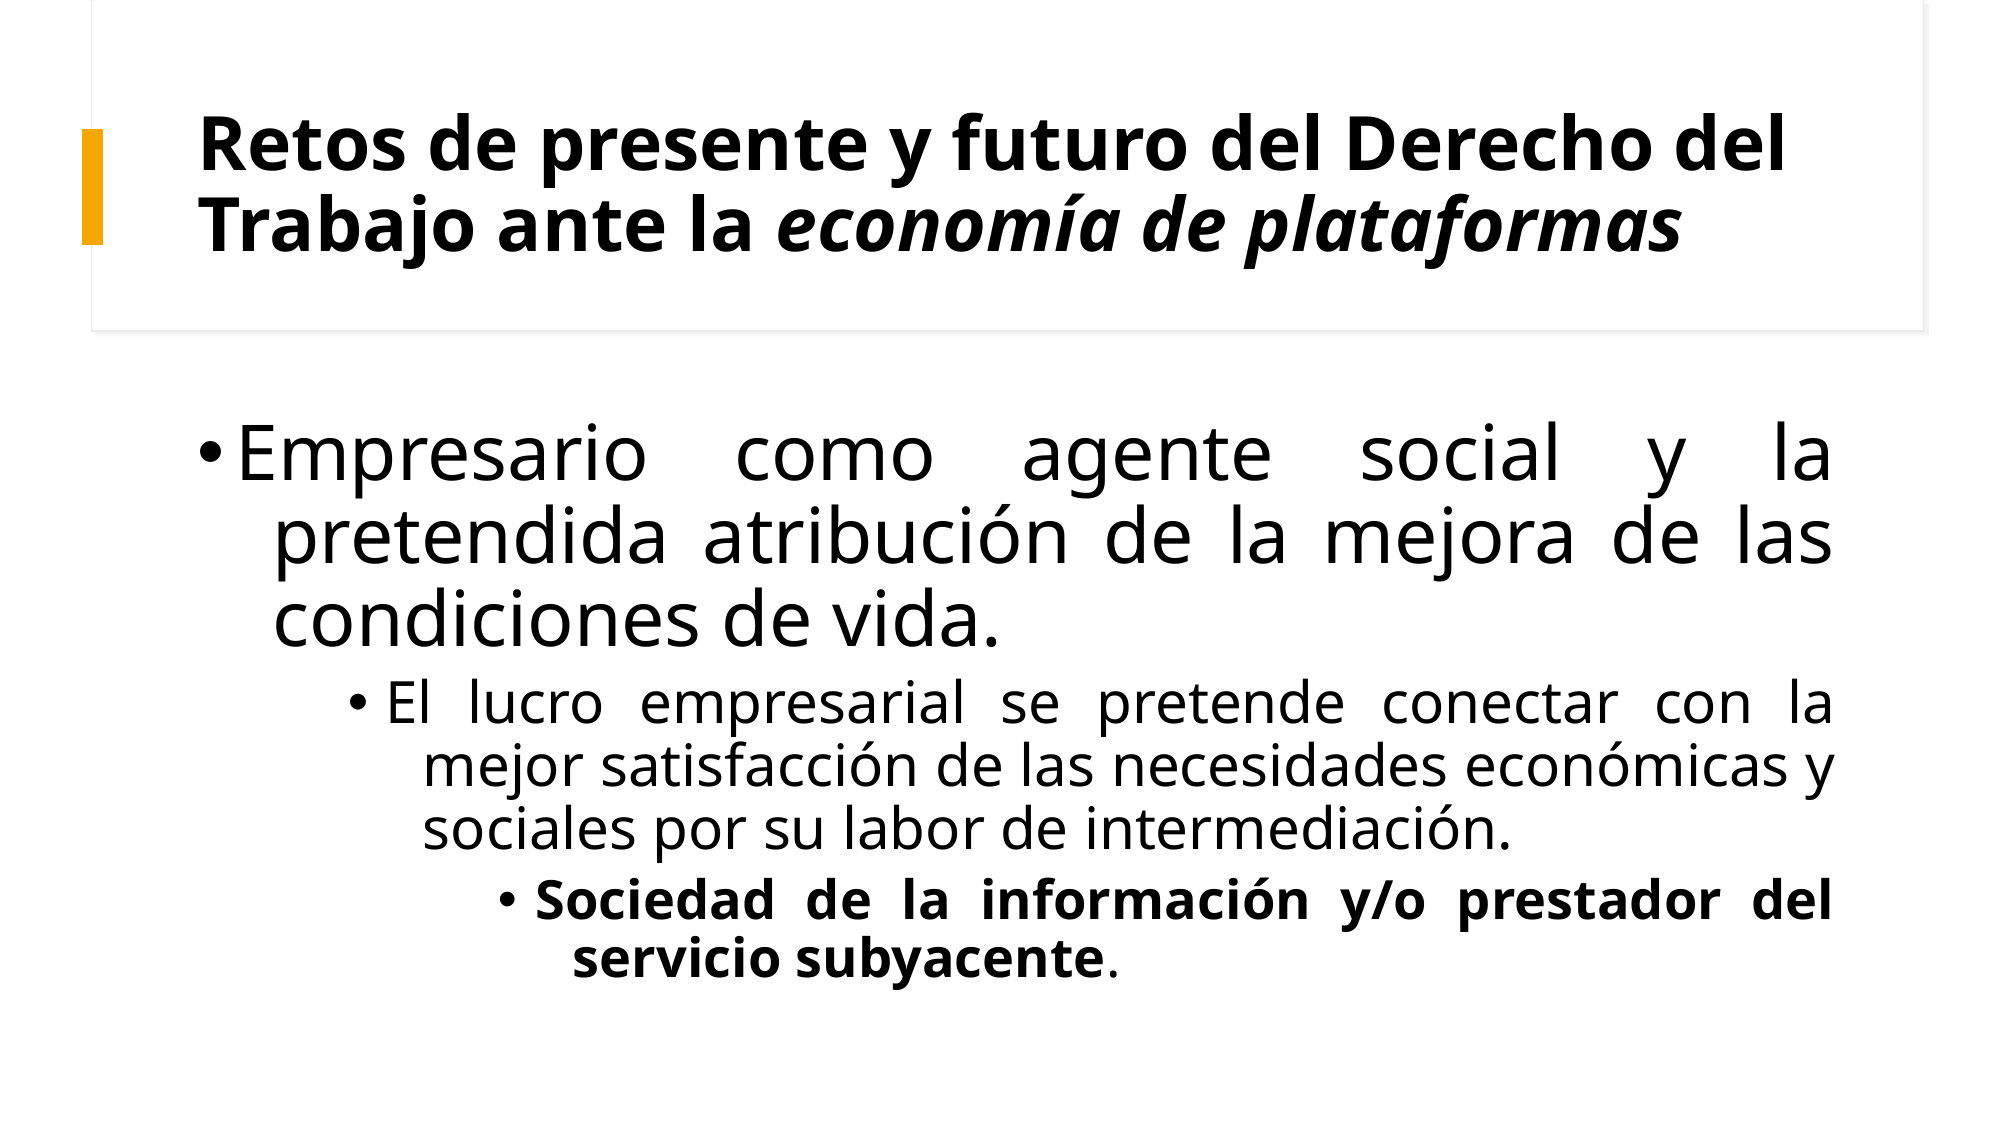

# Retos de presente y futuro del Derecho del Trabajo ante la economía de plataformas
Empresario como agente social y la pretendida atribución de la mejora de las condiciones de vida.
El lucro empresarial se pretende conectar con la mejor satisfacción de las necesidades económicas y sociales por su labor de intermediación.
Sociedad de la información y/o prestador del servicio subyacente.